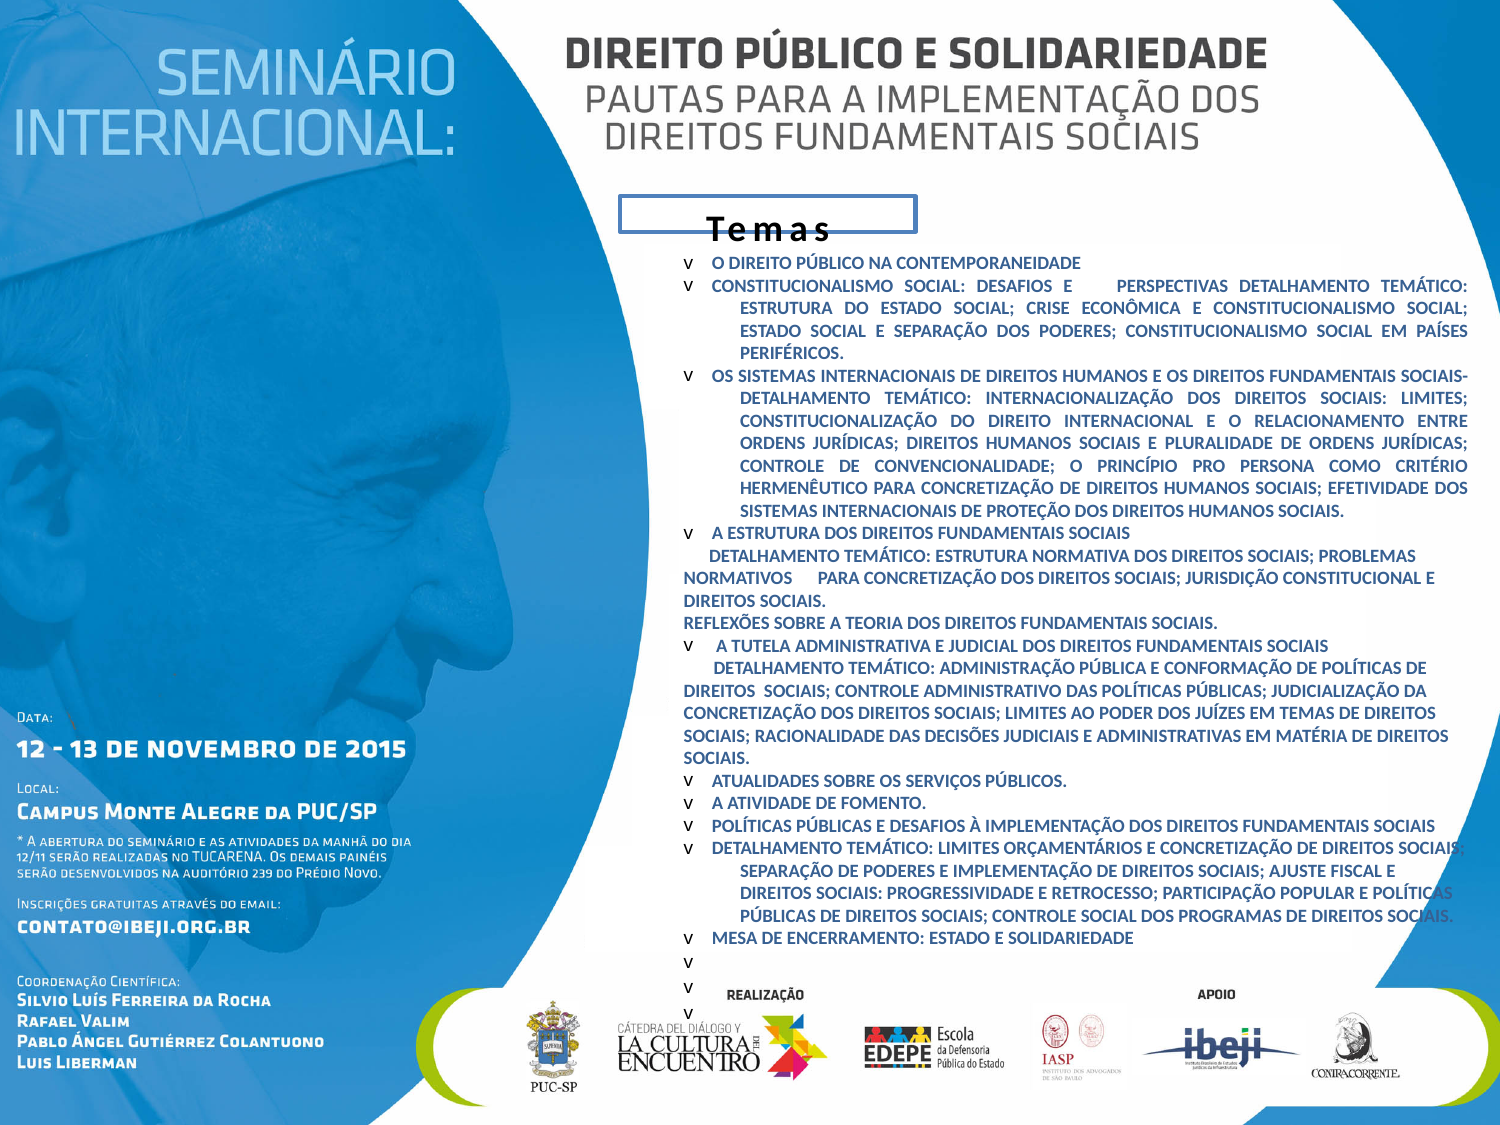

Temas
O DIREITO PÚBLICO NA CONTEMPORANEIDADE
CONSTITUCIONALISMO SOCIAL: DESAFIOS E PERSPECTIVAS DETALHAMENTO TEMÁTICO: ESTRUTURA DO ESTADO SOCIAL; CRISE ECONÔMICA E CONSTITUCIONALISMO SOCIAL; ESTADO SOCIAL E SEPARAÇÃO DOS PODERES; CONSTITUCIONALISMO SOCIAL EM PAÍSES PERIFÉRICOS.
OS SISTEMAS INTERNACIONAIS DE DIREITOS HUMANOS E OS DIREITOS FUNDAMENTAIS SOCIAIS- DETALHAMENTO TEMÁTICO: INTERNACIONALIZAÇÃO DOS DIREITOS SOCIAIS: LIMITES; CONSTITUCIONALIZAÇÃO DO DIREITO INTERNACIONAL E O RELACIONAMENTO ENTRE ORDENS JURÍDICAS; DIREITOS HUMANOS SOCIAIS E PLURALIDADE DE ORDENS JURÍDICAS; CONTROLE DE CONVENCIONALIDADE; O PRINCÍPIO PRO PERSONA COMO CRITÉRIO HERMENÊUTICO PARA CONCRETIZAÇÃO DE DIREITOS HUMANOS SOCIAIS; EFETIVIDADE DOS SISTEMAS INTERNACIONAIS DE PROTEÇÃO DOS DIREITOS HUMANOS SOCIAIS.
A ESTRUTURA DOS DIREITOS FUNDAMENTAIS SOCIAIS
 DETALHAMENTO TEMÁTICO: ESTRUTURA NORMATIVA DOS DIREITOS SOCIAIS; PROBLEMAS NORMATIVOS PARA CONCRETIZAÇÃO DOS DIREITOS SOCIAIS; JURISDIÇÃO CONSTITUCIONAL E DIREITOS SOCIAIS.
REFLEXÕES SOBRE A TEORIA DOS DIREITOS FUNDAMENTAIS SOCIAIS.
 A TUTELA ADMINISTRATIVA E JUDICIAL DOS DIREITOS FUNDAMENTAIS SOCIAIS
 DETALHAMENTO TEMÁTICO: ADMINISTRAÇÃO PÚBLICA E CONFORMAÇÃO DE POLÍTICAS DE DIREITOS SOCIAIS; CONTROLE ADMINISTRATIVO DAS POLÍTICAS PÚBLICAS; JUDICIALIZAÇÃO DA CONCRETIZAÇÃO DOS DIREITOS SOCIAIS; LIMITES AO PODER DOS JUÍZES EM TEMAS DE DIREITOS SOCIAIS; RACIONALIDADE DAS DECISÕES JUDICIAIS E ADMINISTRATIVAS EM MATÉRIA DE DIREITOS SOCIAIS.
ATUALIDADES SOBRE OS SERVIÇOS PÚBLICOS.
A ATIVIDADE DE FOMENTO.
POLÍTICAS PÚBLICAS E DESAFIOS À IMPLEMENTAÇÃO DOS DIREITOS FUNDAMENTAIS SOCIAIS
DETALHAMENTO TEMÁTICO: LIMITES ORÇAMENTÁRIOS E CONCRETIZAÇÃO DE DIREITOS SOCIAIS; SEPARAÇÃO DE PODERES E IMPLEMENTAÇÃO DE DIREITOS SOCIAIS; AJUSTE FISCAL E DIREITOS SOCIAIS: PROGRESSIVIDADE E RETROCESSO; PARTICIPAÇÃO POPULAR E POLÍTICAS PÚBLICAS DE DIREITOS SOCIAIS; CONTROLE SOCIAL DOS PROGRAMAS DE DIREITOS SOCIAIS.
MESA DE ENCERRAMENTO: ESTADO E SOLIDARIEDADE